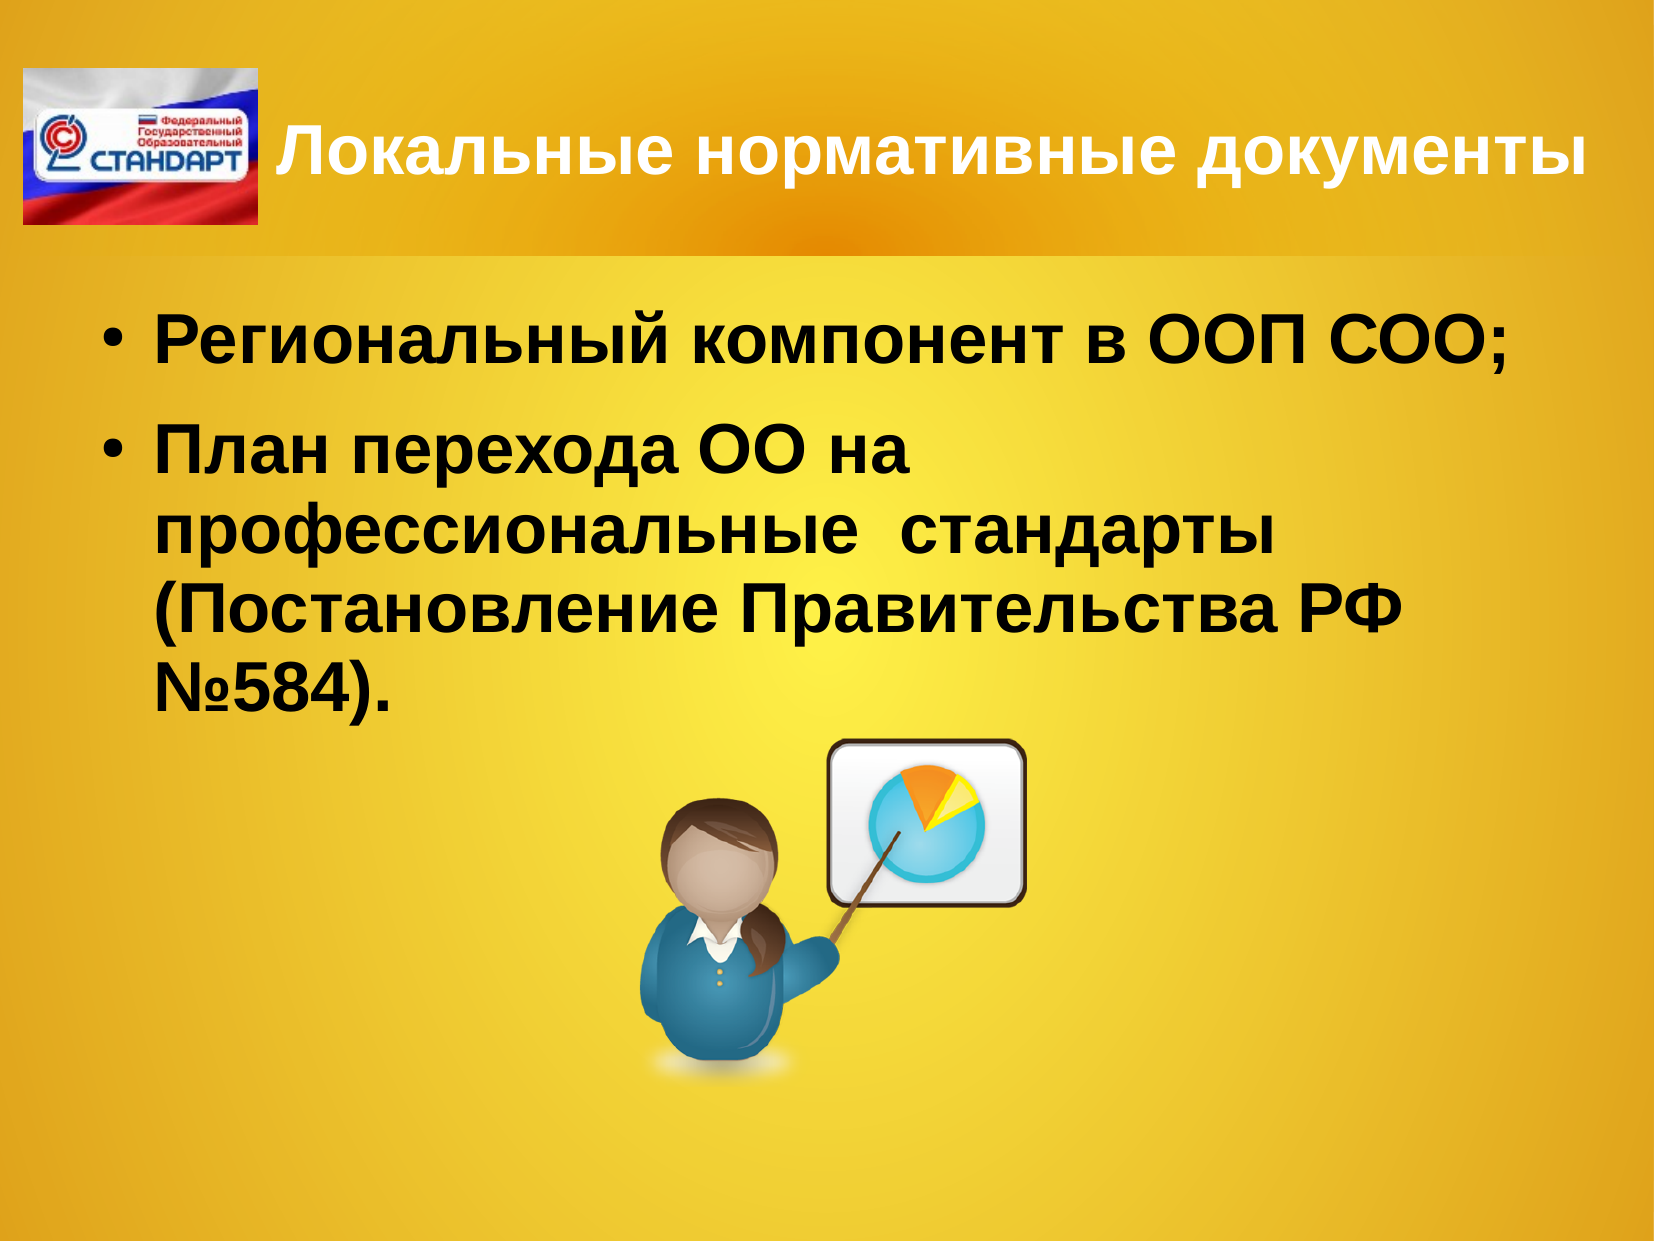

# Локальные нормативные документы
Региональный компонент в ООП СОО;
План перехода ОО на профессиональные стандарты (Постановление Правительства РФ №584).